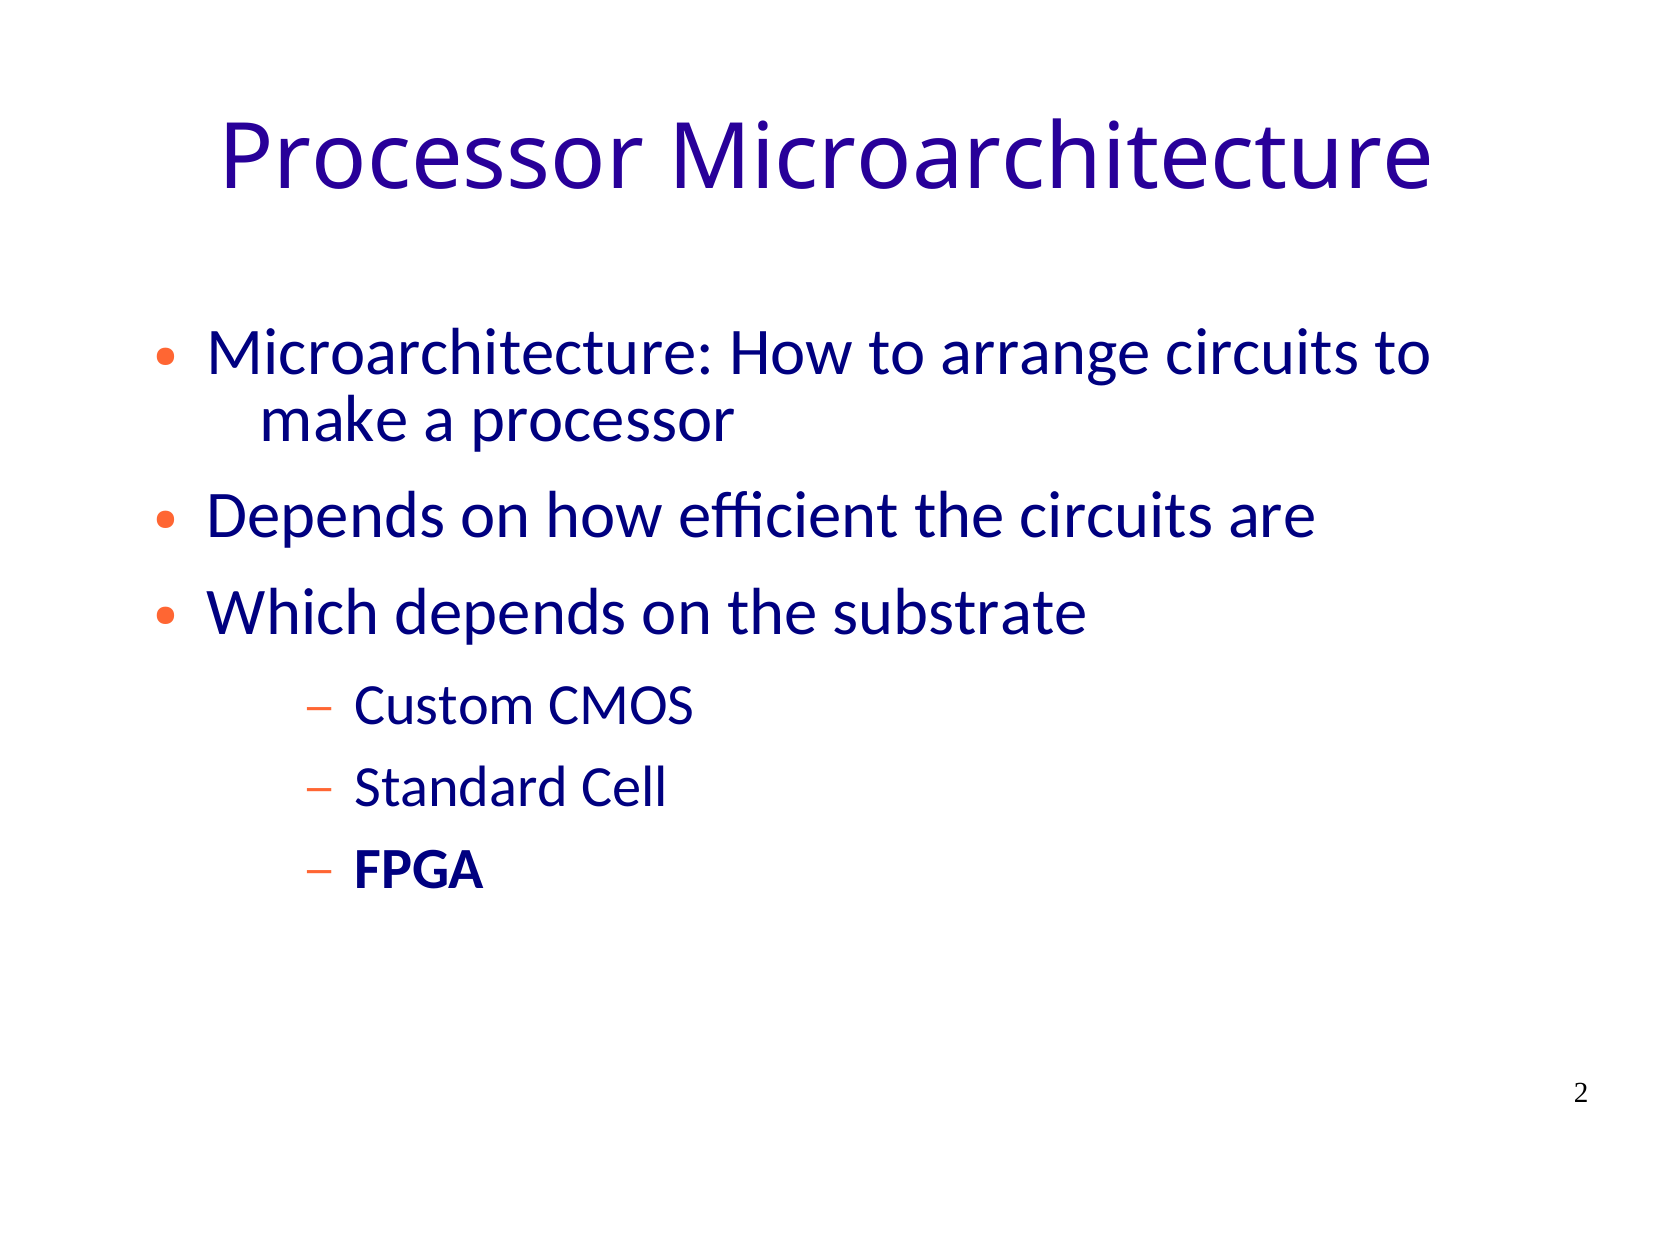

# Processor Microarchitecture
Microarchitecture: How to arrange circuits to make a processor
Depends on how efficient the circuits are
Which depends on the substrate
Custom CMOS
Standard Cell
FPGA
2